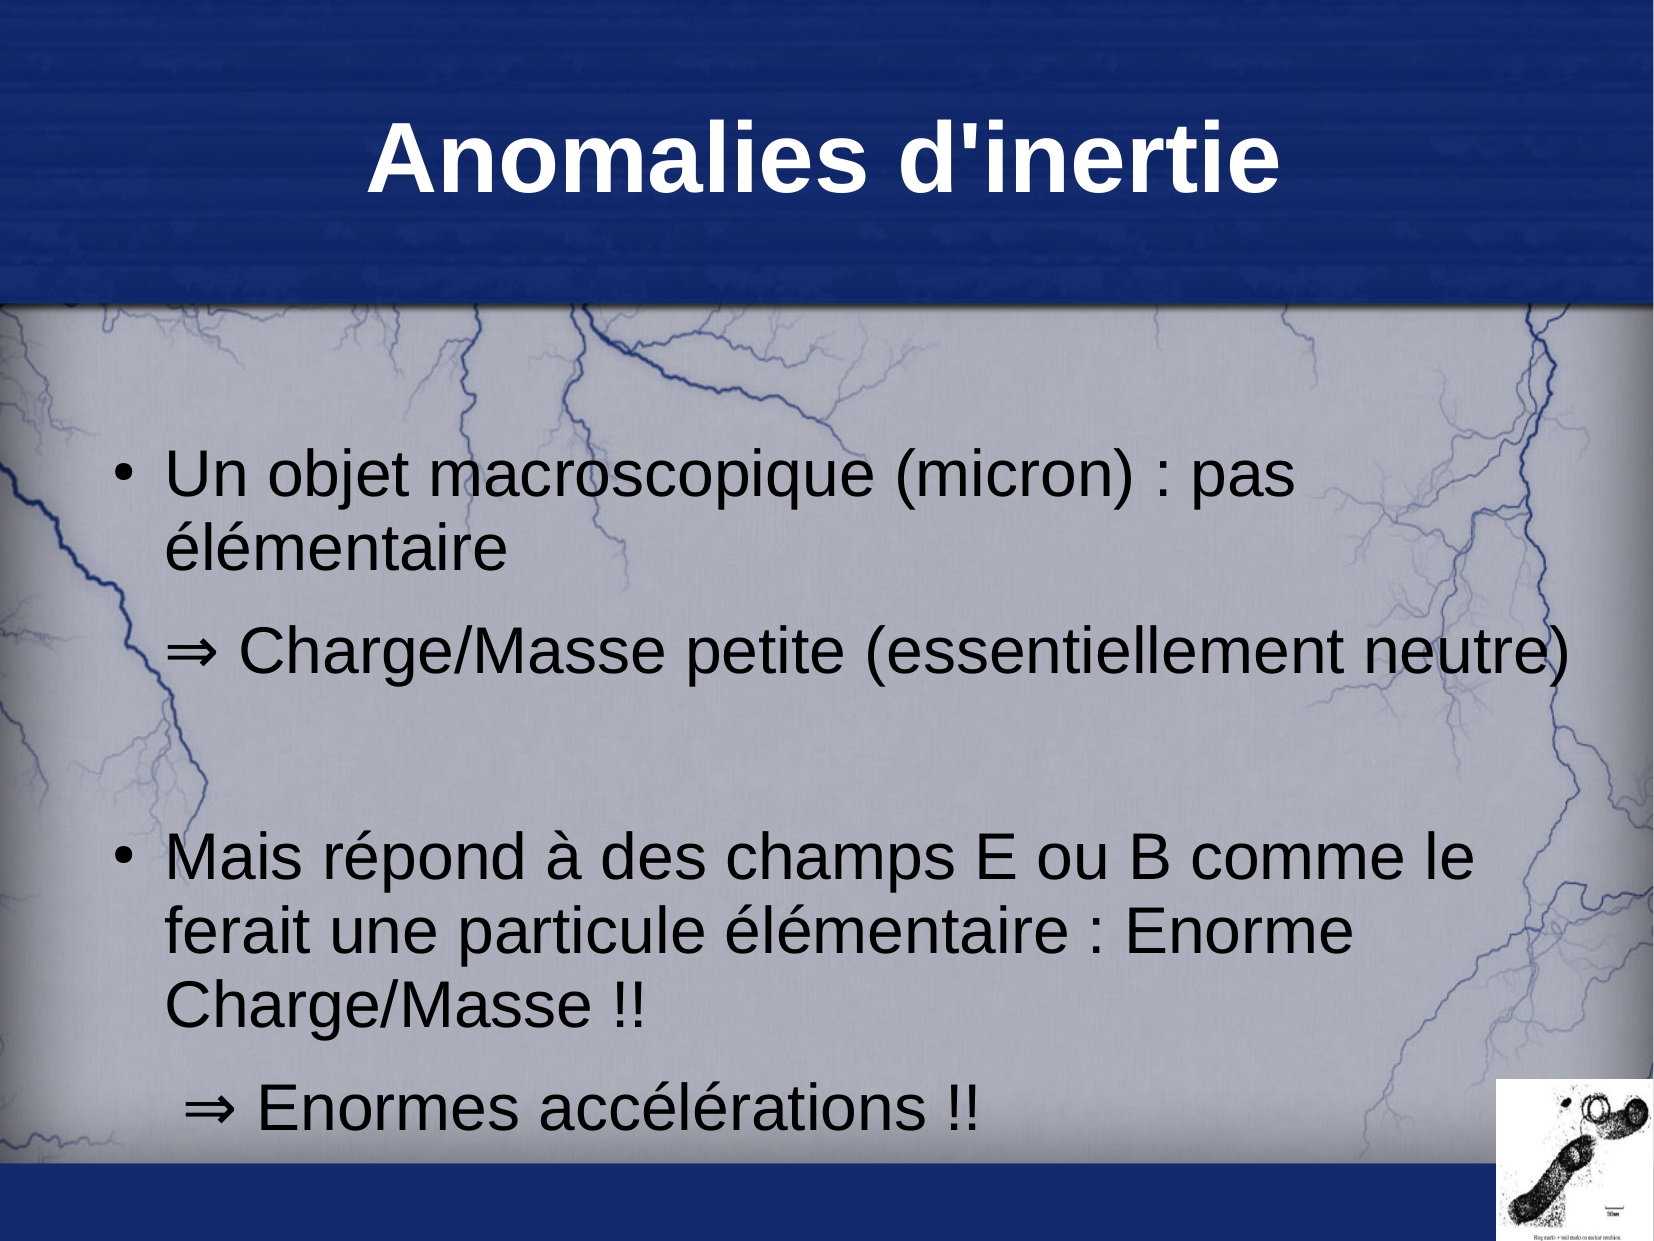

# Anomalies d'inertie
Un objet macroscopique (micron) : pas élémentaire
⇒ Charge/Masse petite (essentiellement neutre)
Mais répond à des champs E ou B comme le ferait une particule élémentaire : Enorme Charge/Masse !!
 ⇒ Enormes accélérations !!